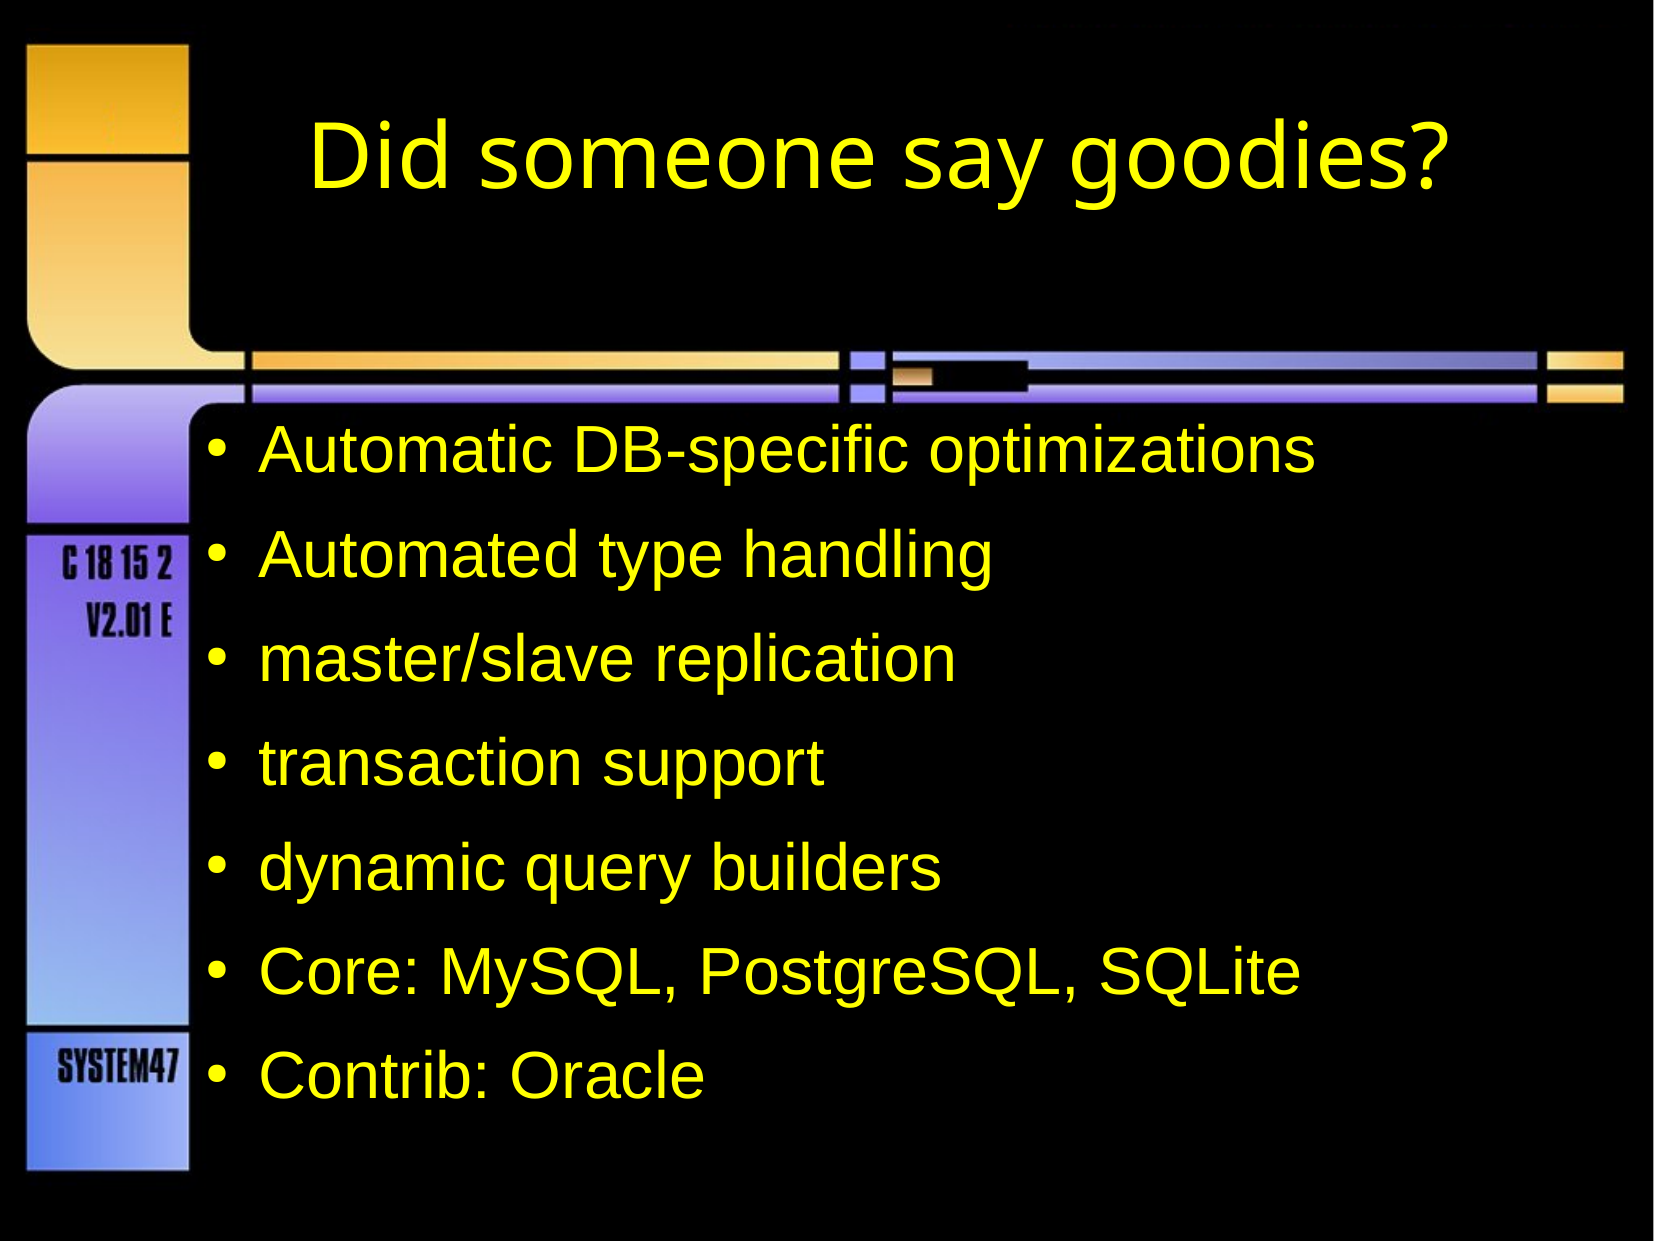

# Did someone say goodies?
Automatic DB-specific optimizations
Automated type handling
master/slave replication
transaction support
dynamic query builders
Core: MySQL, PostgreSQL, SQLite
Contrib: Oracle